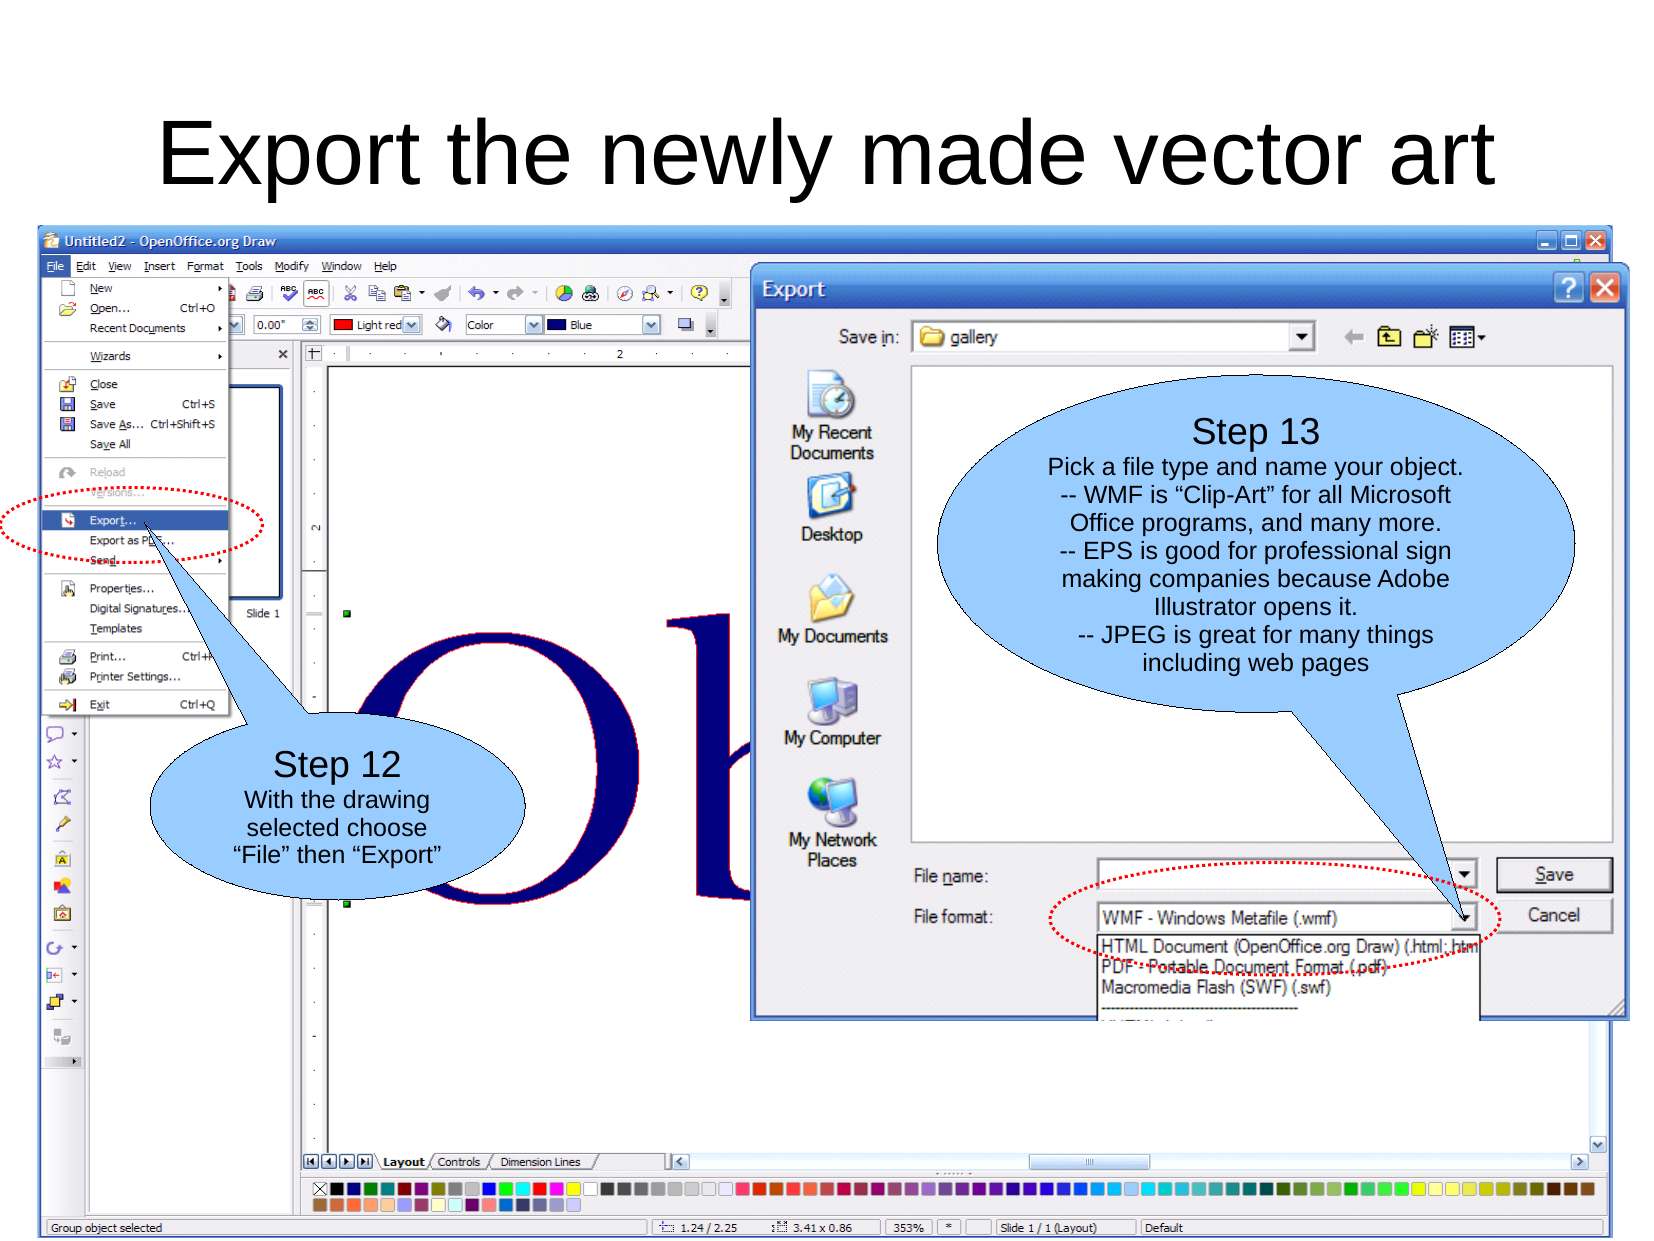

# Export the newly made vector art
Step 13
Pick a file type and name your object. -- WMF is “Clip-Art” for all Microsoft Office programs, and many more.
-- EPS is good for professional sign making companies because Adobe Illustrator opens it.
-- JPEG is great for many things including web pages
Step 12
With the drawing selected choose “File” then “Export”